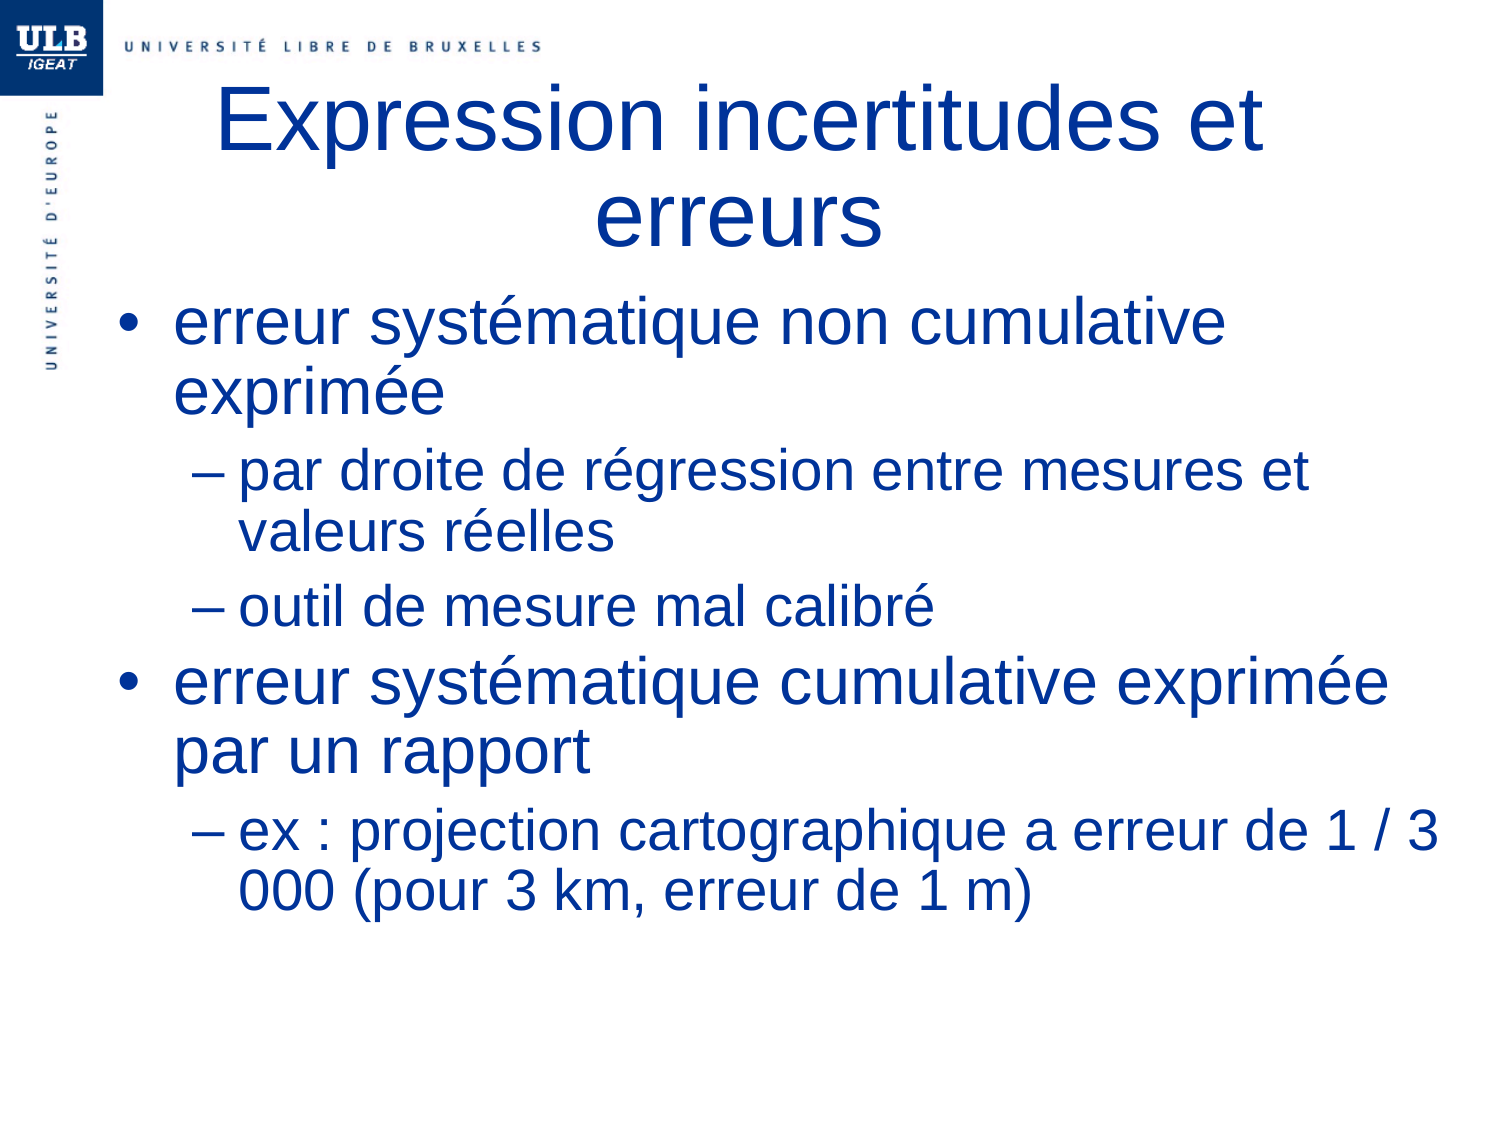

# Expression incertitudes et erreurs
erreur systématique non cumulative exprimée
par droite de régression entre mesures et valeurs réelles
outil de mesure mal calibré
erreur systématique cumulative exprimée par un rapport
ex : projection cartographique a erreur de 1 / 3 000 (pour 3 km, erreur de 1 m)